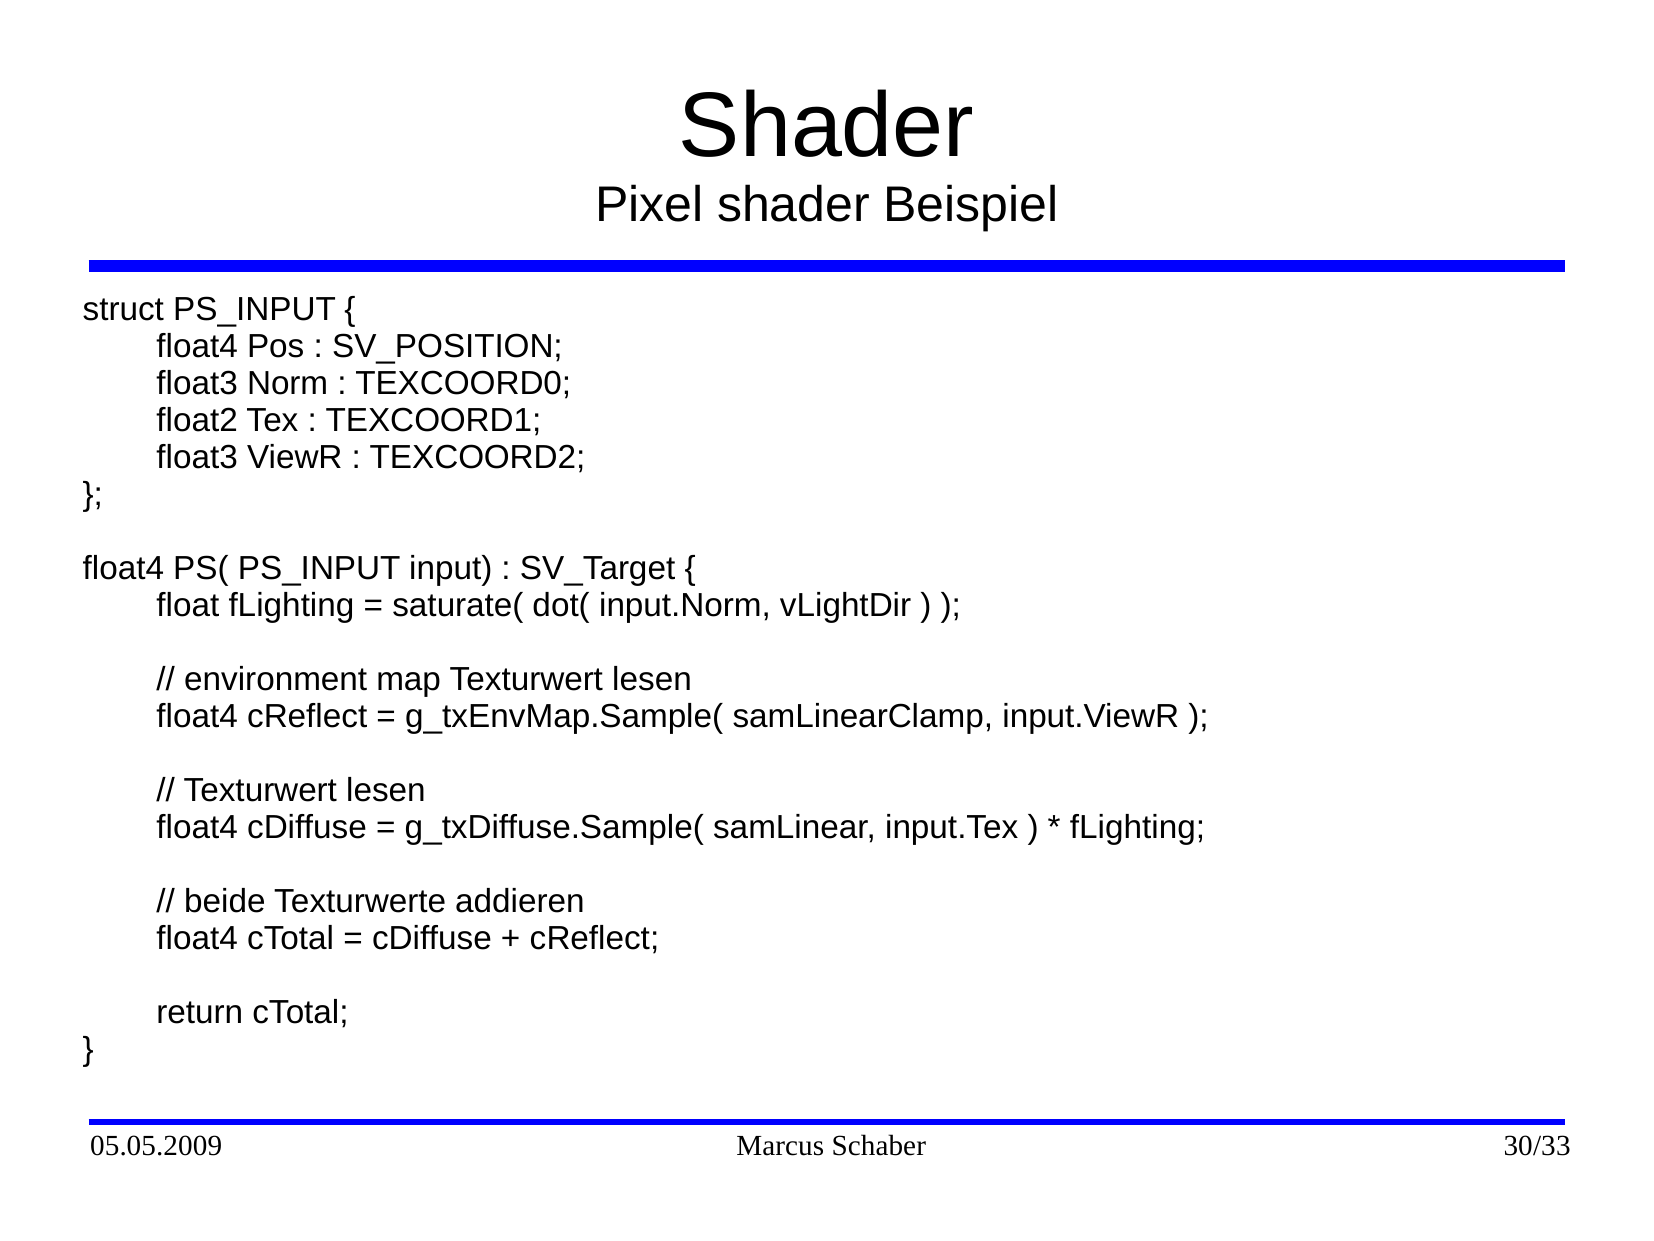

# Shader Pixel shader Beispiel
struct PS_INPUT {
	float4 Pos : SV_POSITION;
	float3 Norm : TEXCOORD0;
	float2 Tex : TEXCOORD1;
	float3 ViewR : TEXCOORD2;
};
float4 PS( PS_INPUT input) : SV_Target {
	float fLighting = saturate( dot( input.Norm, vLightDir ) );
	// environment map Texturwert lesen
	float4 cReflect = g_txEnvMap.Sample( samLinearClamp, input.ViewR );
	// Texturwert lesen
	float4 cDiffuse = g_txDiffuse.Sample( samLinear, input.Tex ) * fLighting;
	// beide Texturwerte addieren
	float4 cTotal = cDiffuse + cReflect;
	return cTotal;
}
30